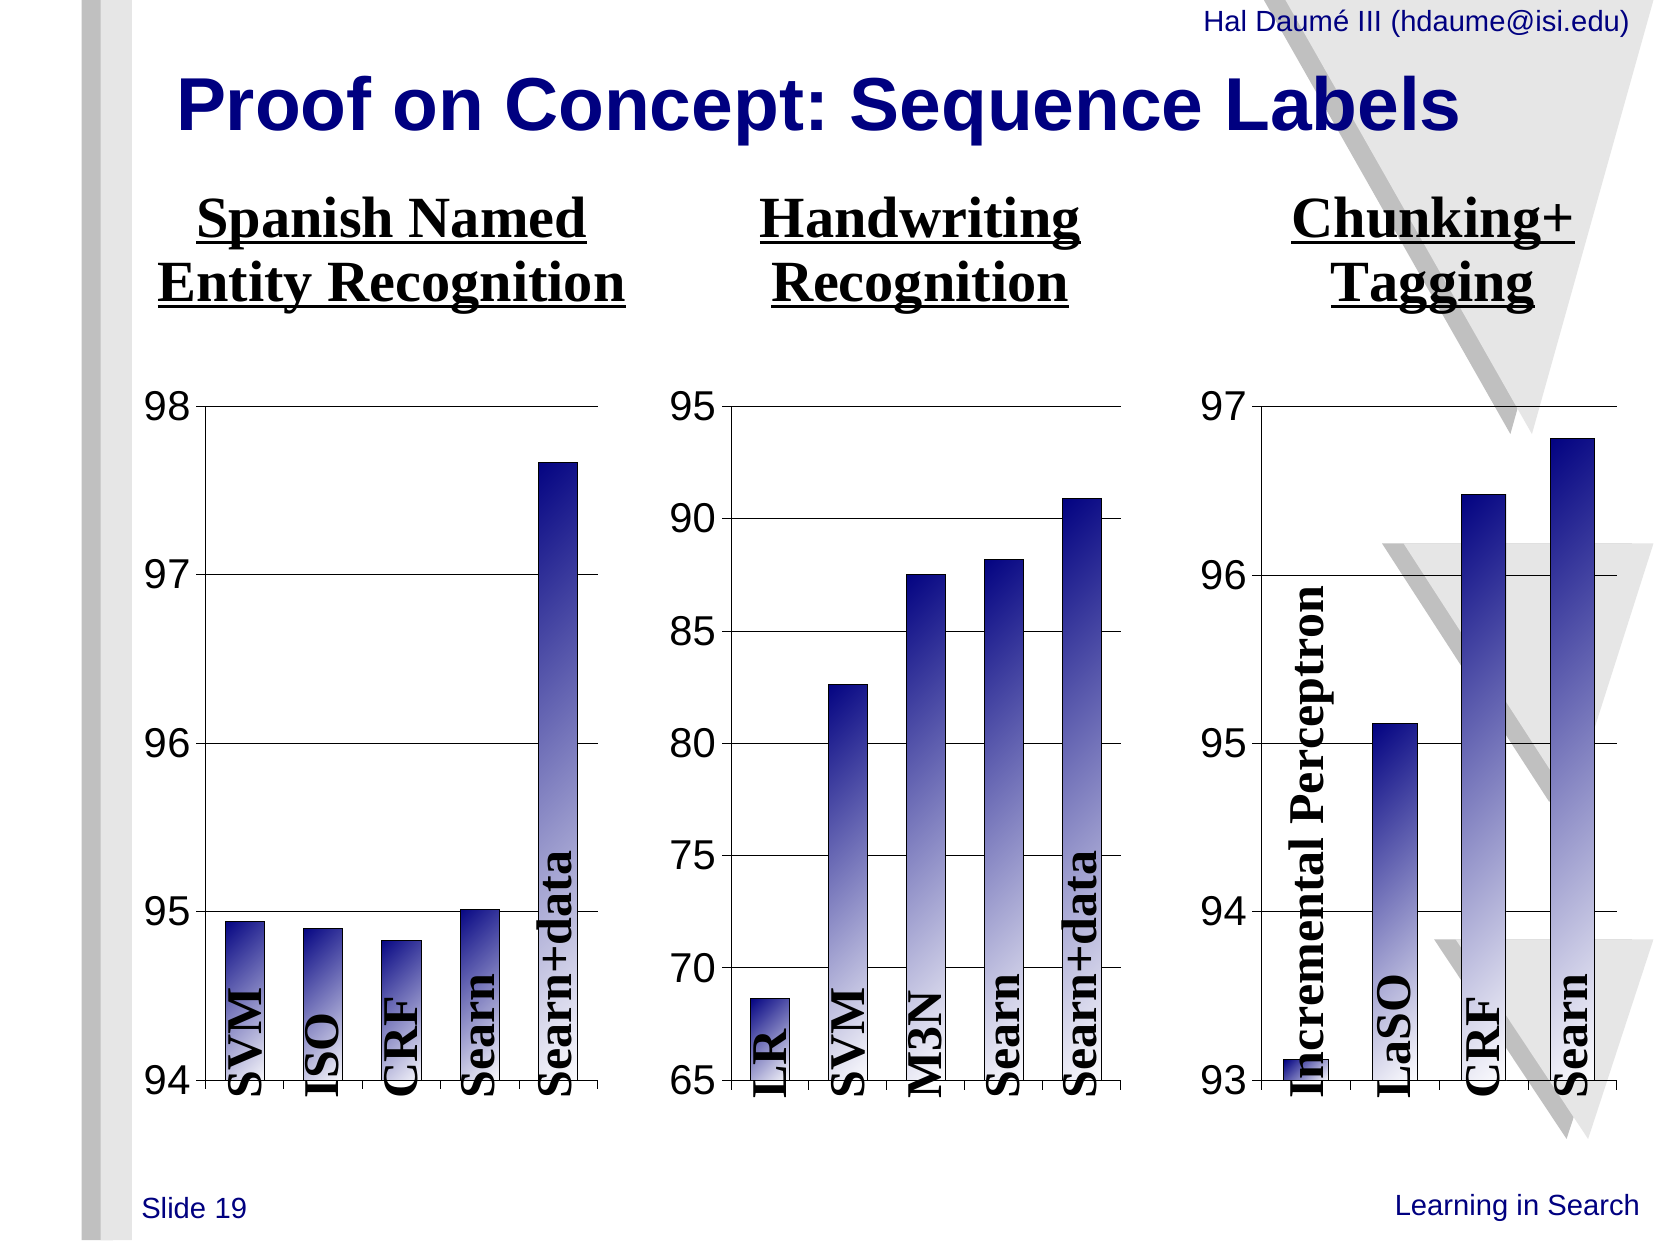

# Proof on Concept: Sequence Labels
Spanish Named
Entity Recognition
### Chart
| Category | Column 1 |
|---|---|
| SVM | 94.94 |
| ISO | 94.9 |
| CRF | 94.83 |
| Searn | 95.01 |
| Searn+ | 97.67 |Searn+data
Searn
SVM
CRF
ISO
Handwriting
Recognition
### Chart
| Category | Column 1 |
|---|---|
| Logistic | 68.65 |
| SVM | 82.63 |
| M3N | 87.5 |
| Searn | 88.2 |
| Searn+data | 90.91 |Searn+data
Searn
SVM
M3N
LR
Chunking+
Tagging
### Chart
| Category | Column 1 |
|---|---|
| Inc. Perc | 93.12 |
| LaSO | 95.12 |
| CRF | 96.48 |
| Searn | 96.81 |Incremental Perceptron
LaSO
Searn
CRF